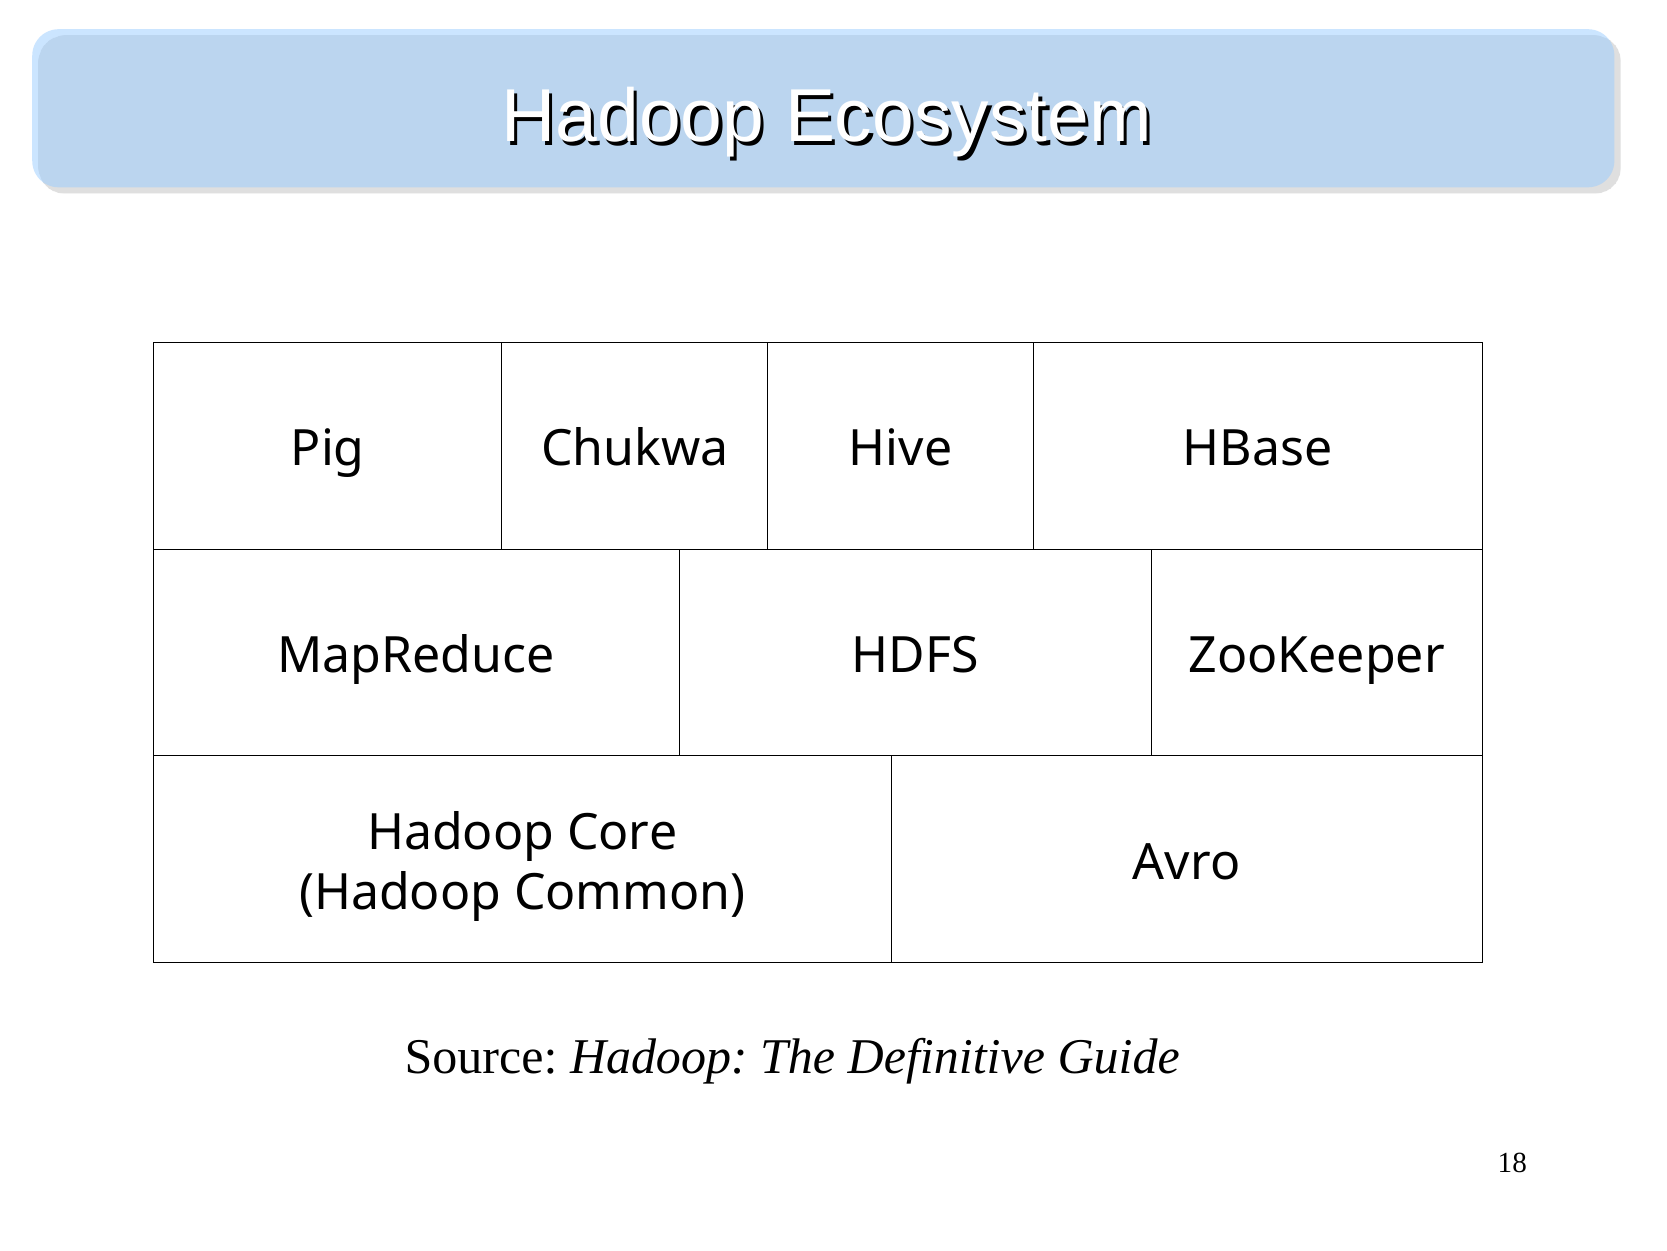

# Hadoop Ecosystem
Pig
Chukwa
Hive
HBase
MapReduce
HDFS
ZooKeeper
Hadoop Core
(Hadoop Common)
Avro
Source: Hadoop: The Definitive Guide
18